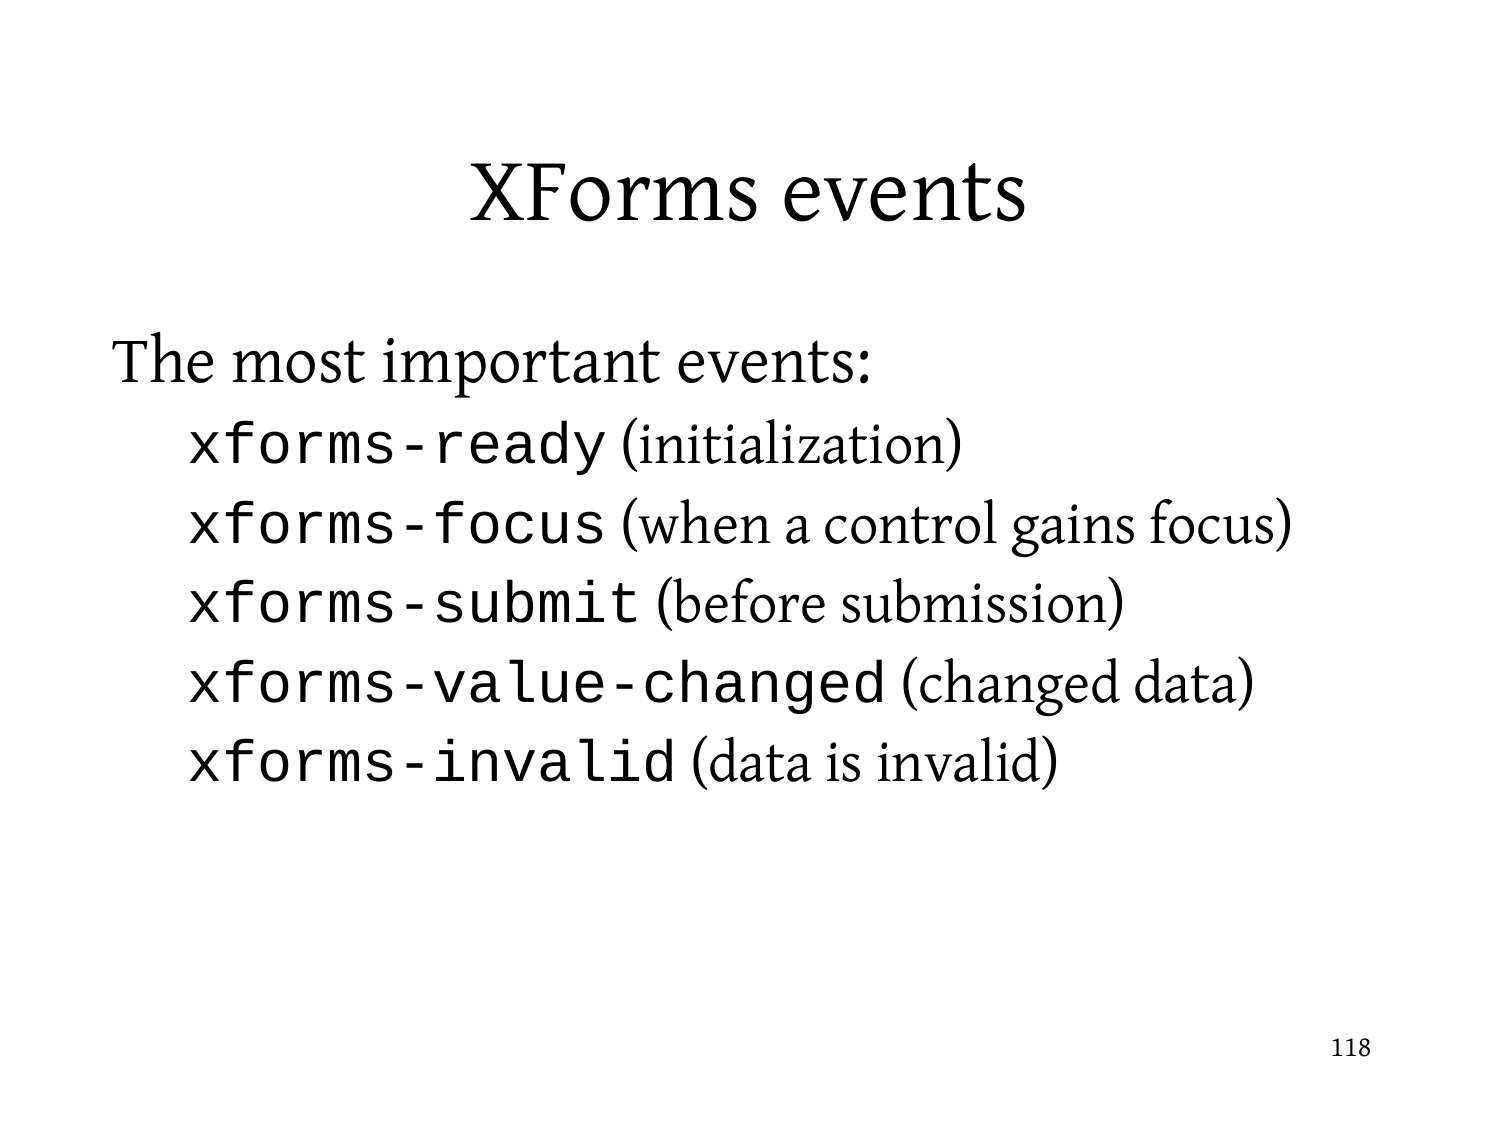

# XForms events
The most important events:
xforms-ready (initialization)
xforms-focus (when a control gains focus)
xforms-submit (before submission)
xforms-value-changed (changed data)
xforms-invalid (data is invalid)